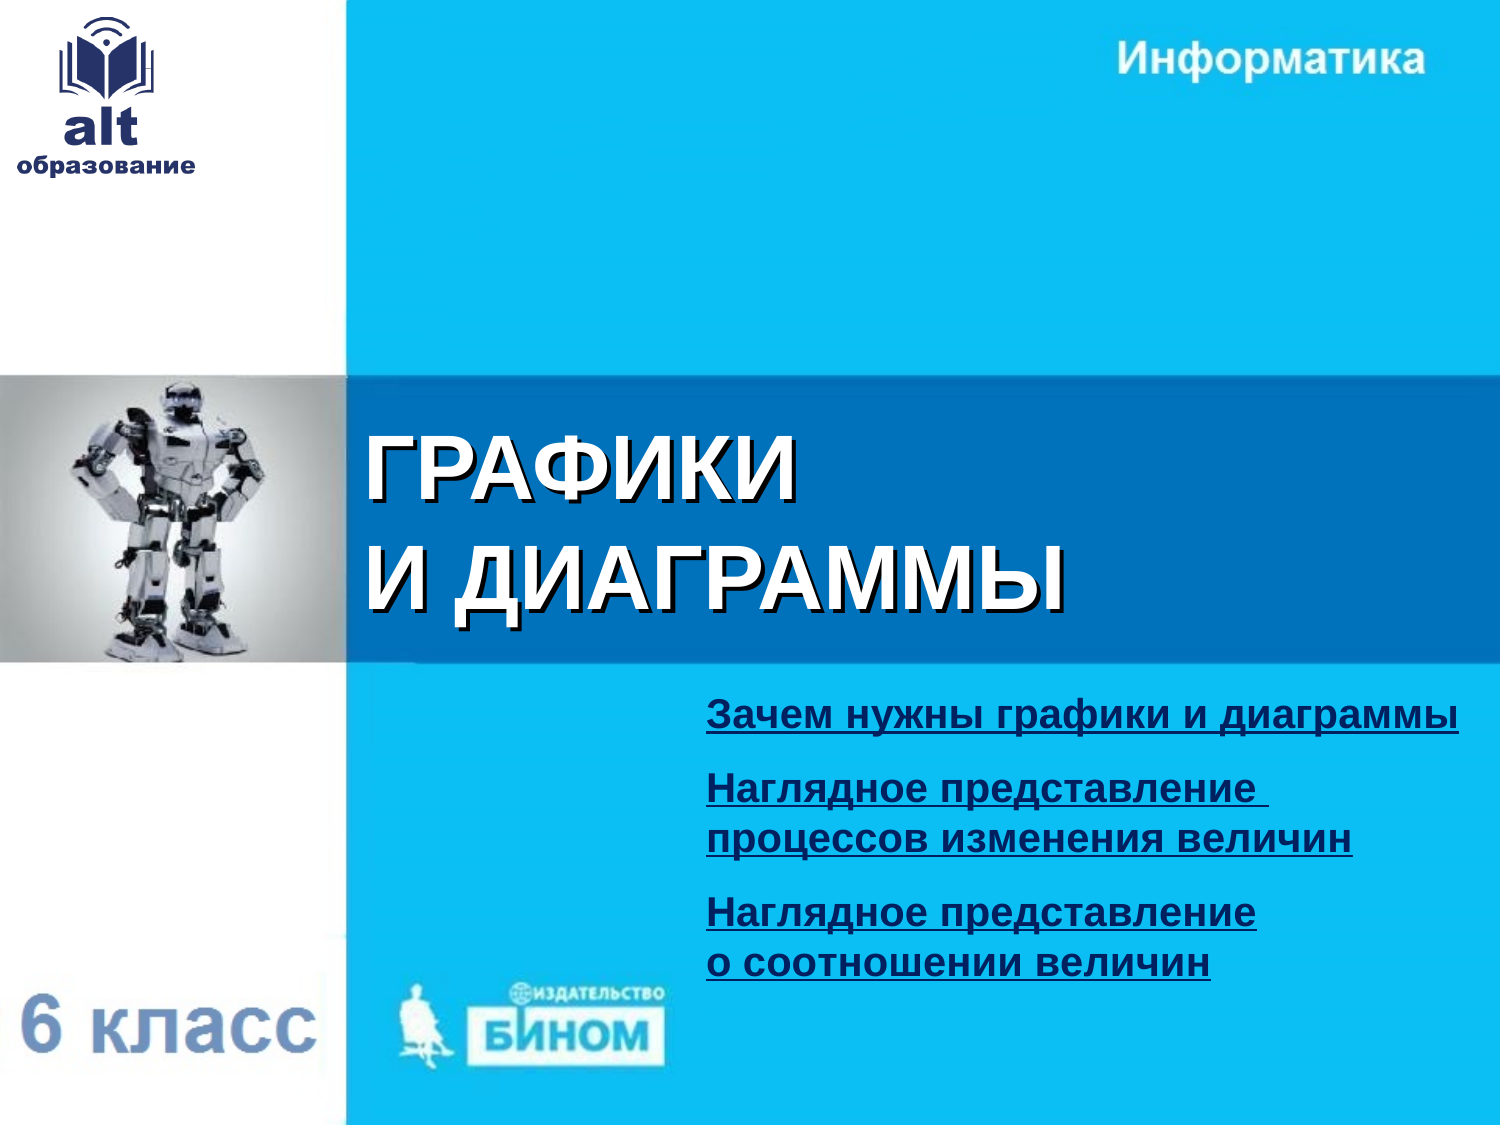

# ГРАФИКИ И ДИАГРАММЫ
Зачем нужны графики и диаграммы
Наглядное представление
процессов изменения величин
Наглядное представление
о соотношении величин